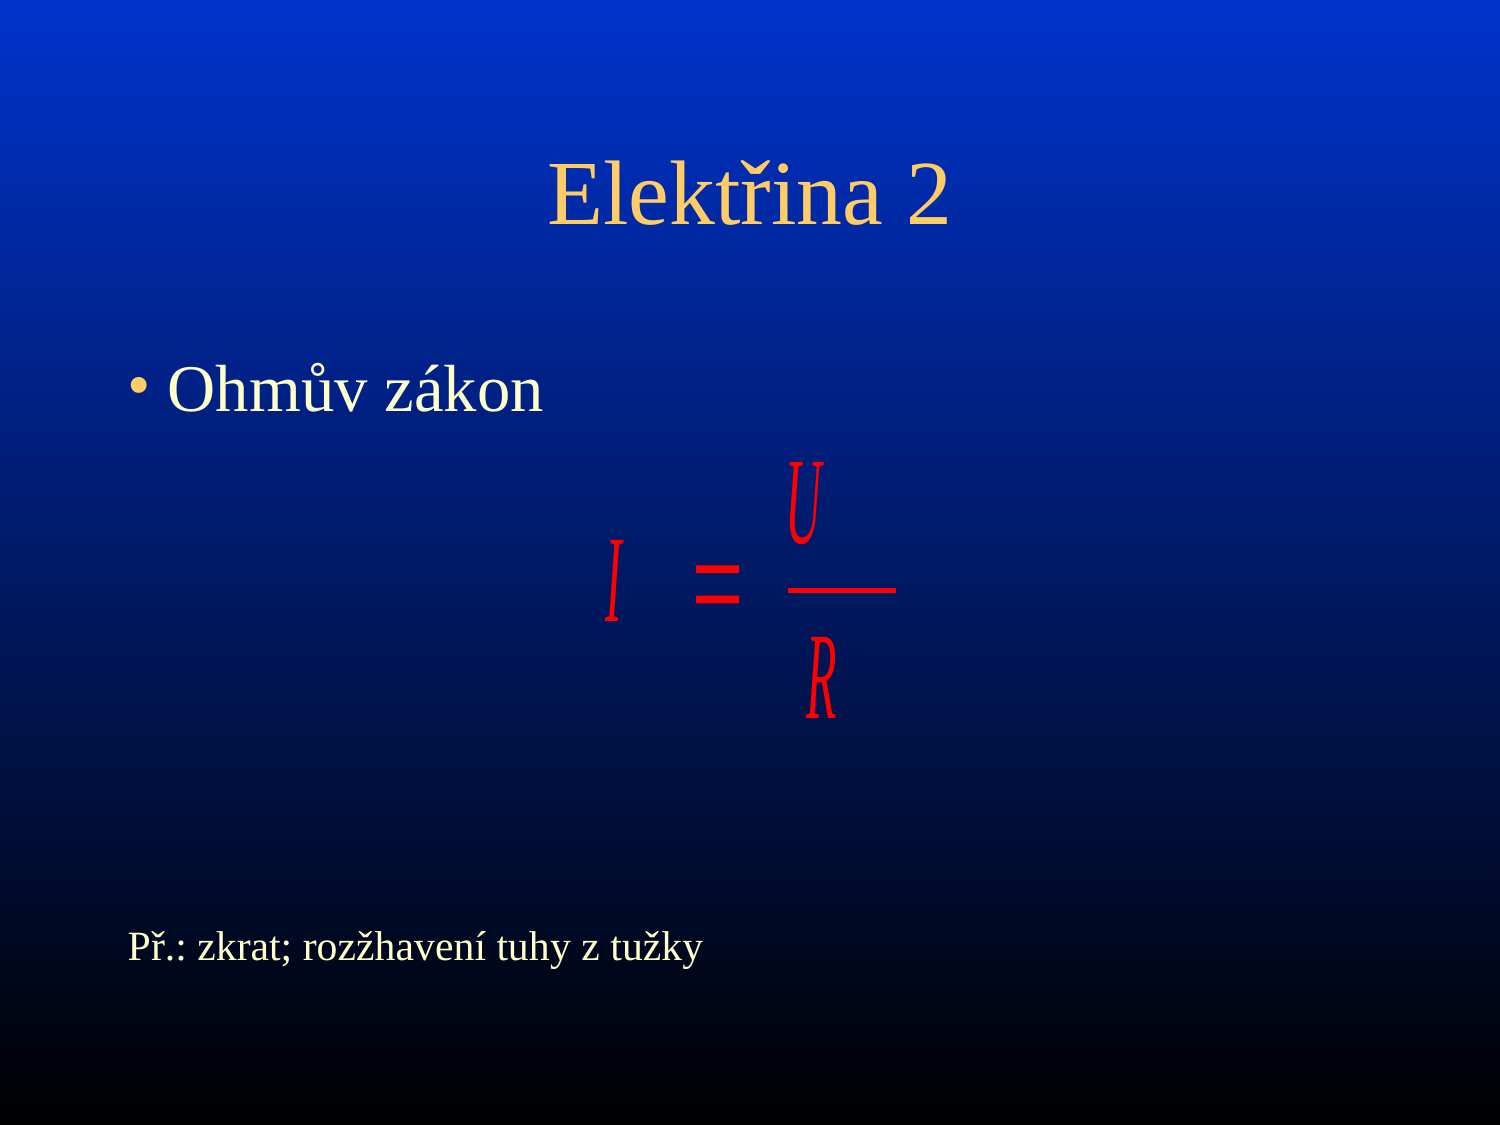

# Elektřina 2
 Ohmův zákon
Př.: zkrat; rozžhavení tuhy z tužky
16